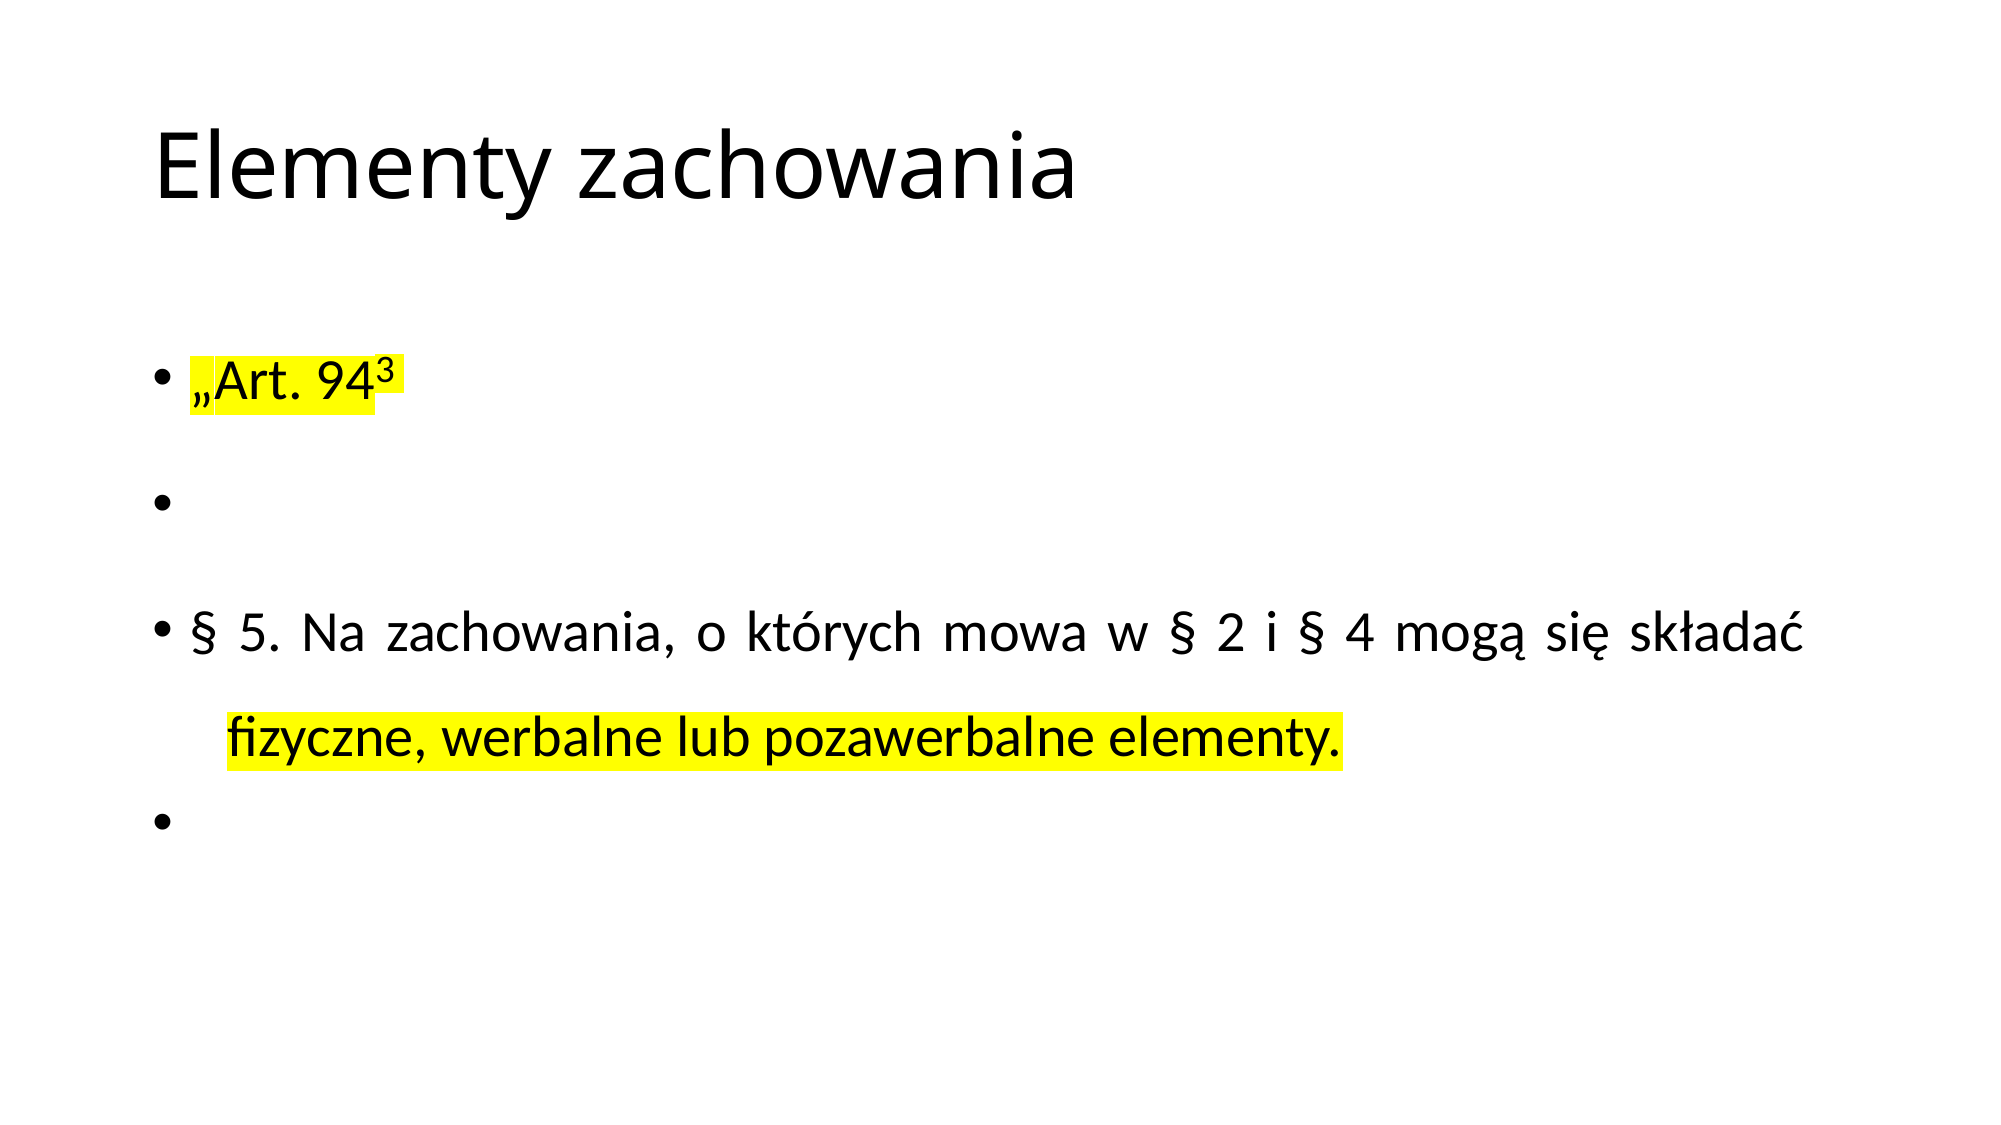

# Elementy zachowania
„Art. 943
§ 5. Na zachowania, o których mowa w § 2 i § 4 mogą się składać fizyczne, werbalne lub pozawerbalne elementy.